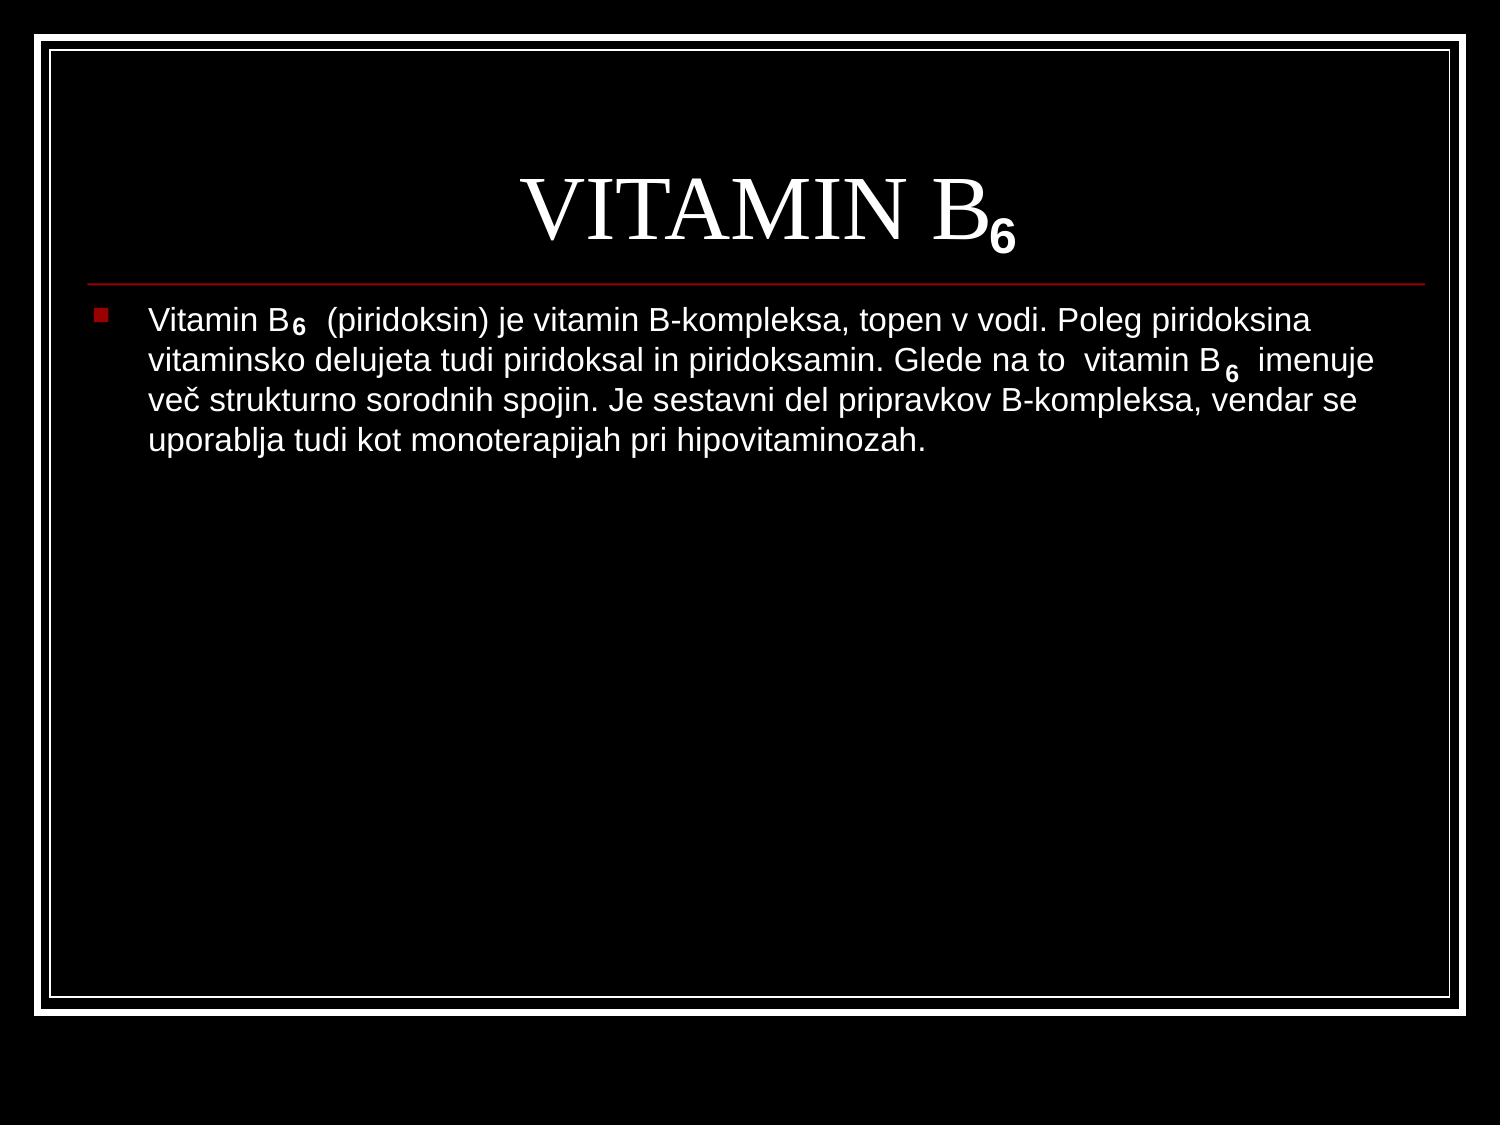

VITAMIN B
6
# Vitamin B (piridoksin) je vitamin B-kompleksa, topen v vodi. Poleg piridoksina vitaminsko delujeta tudi piridoksal in piridoksamin. Glede na to vitamin B imenuje več strukturno sorodnih spojin. Je sestavni del pripravkov B-kompleksa, vendar se uporablja tudi kot monoterapijah pri hipovitaminozah.
6
6